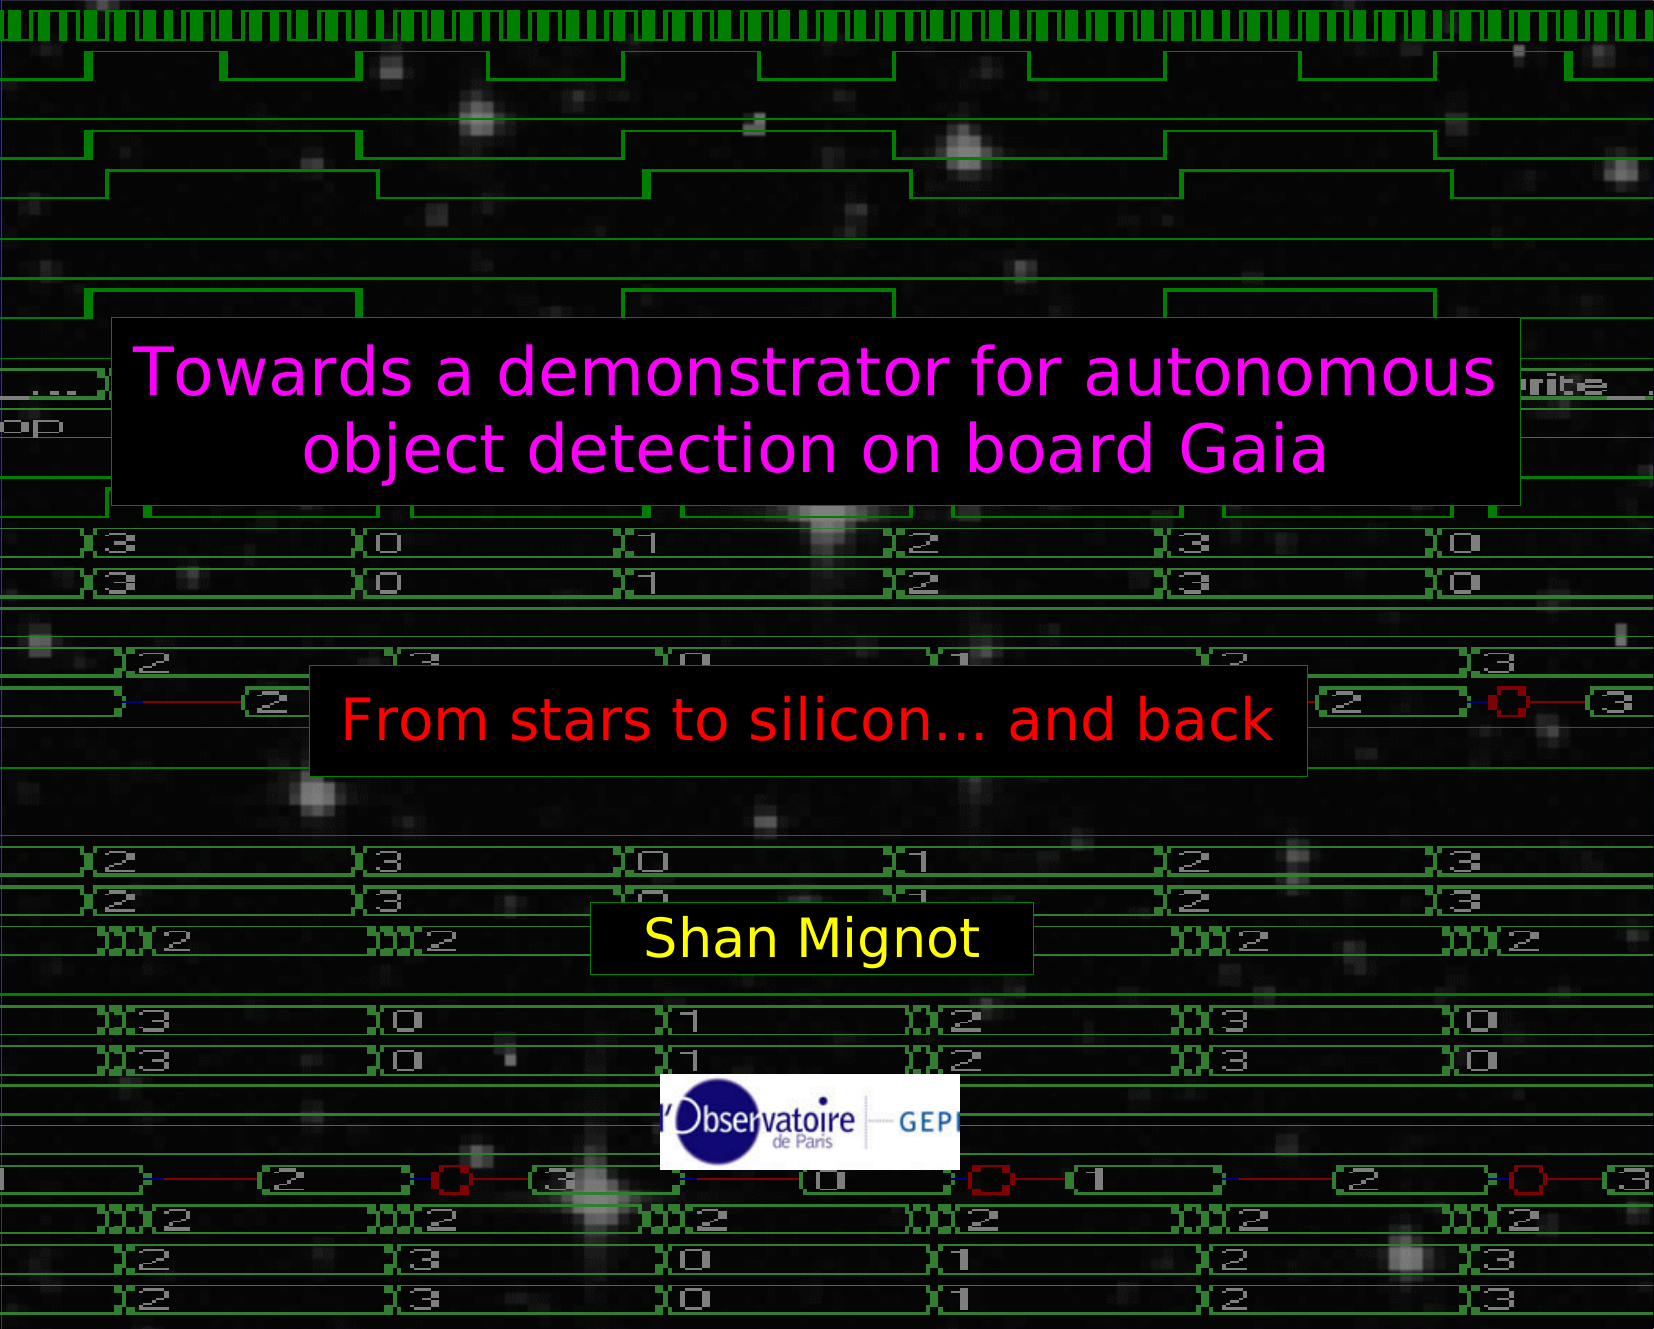

# Towards a demonstrator for autonomous object detection on board Gaia
From stars to silicon... and back
Shan Mignot